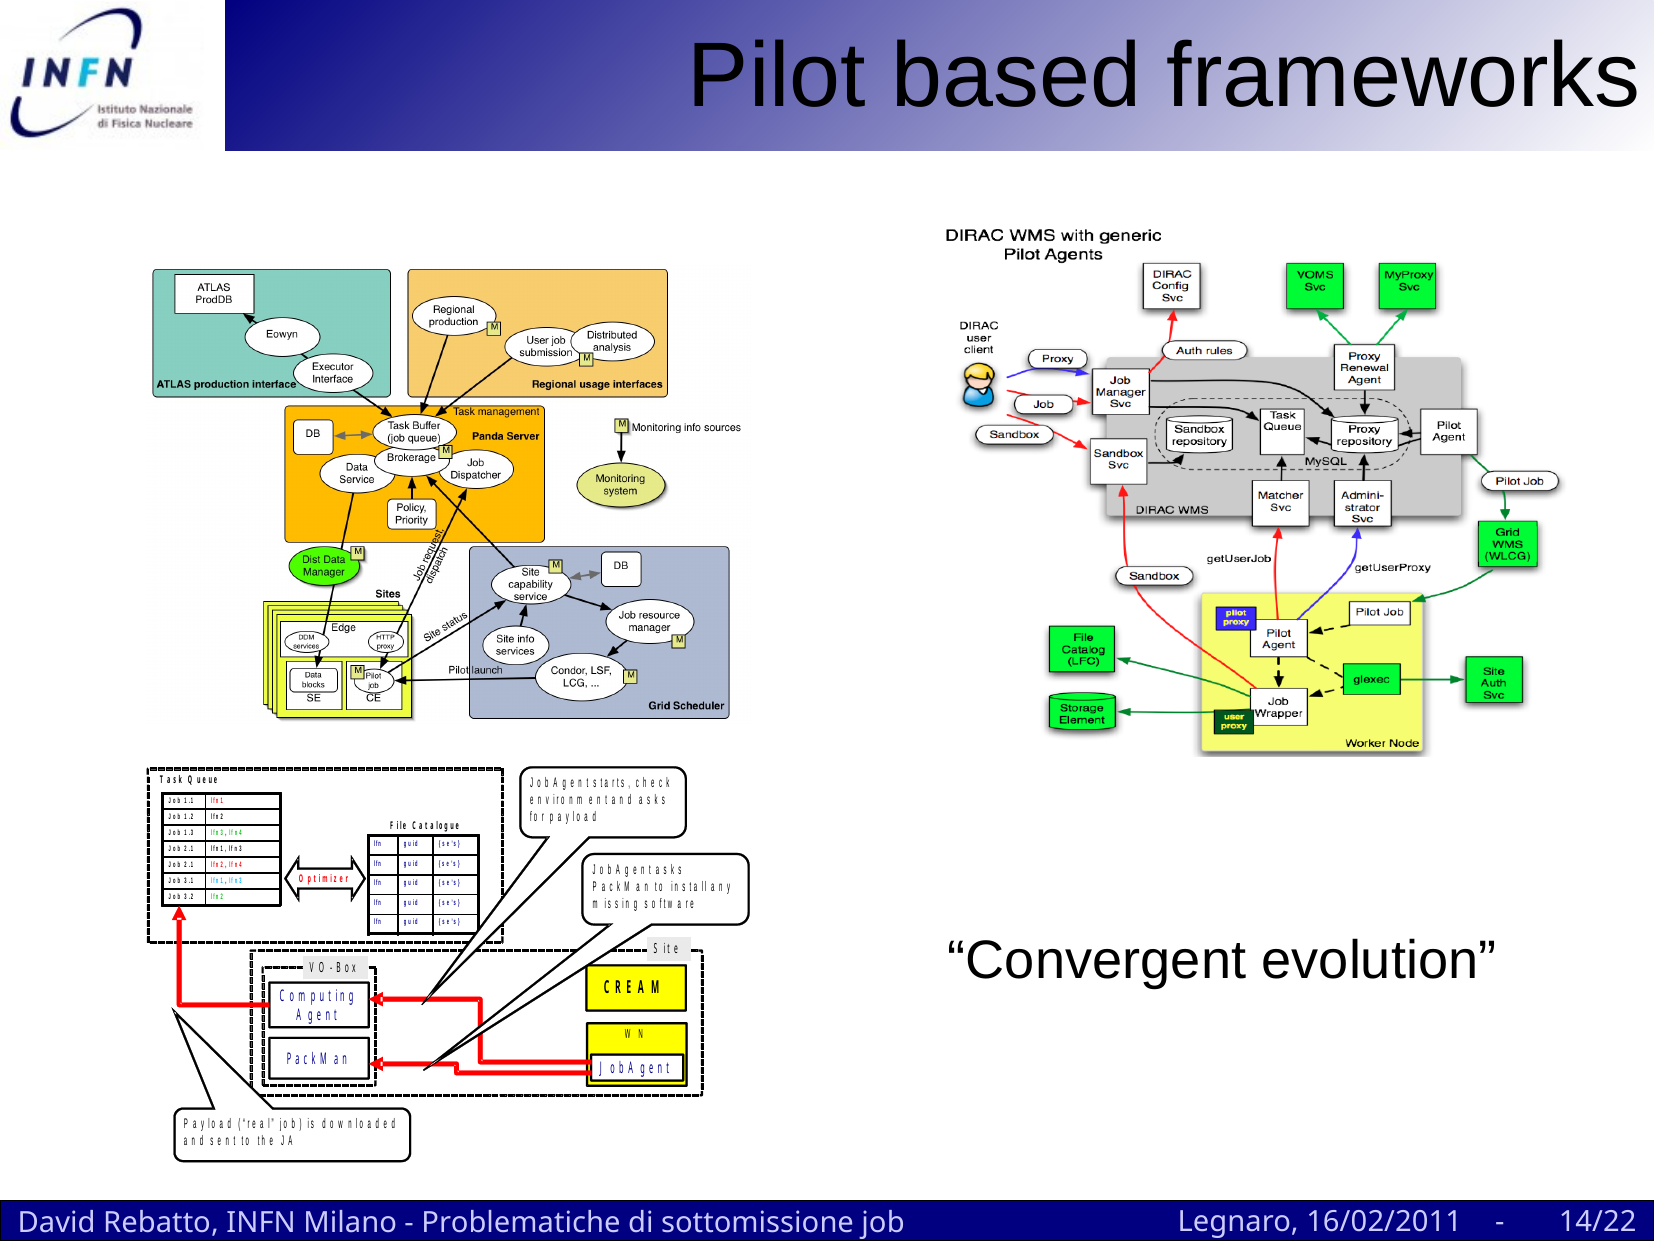

# Pilot based frameworks
“Convergent evolution”
Legnaro, 16/02/2011
14
David Rebatto, INFN Milano - Problematiche di sottomissione job